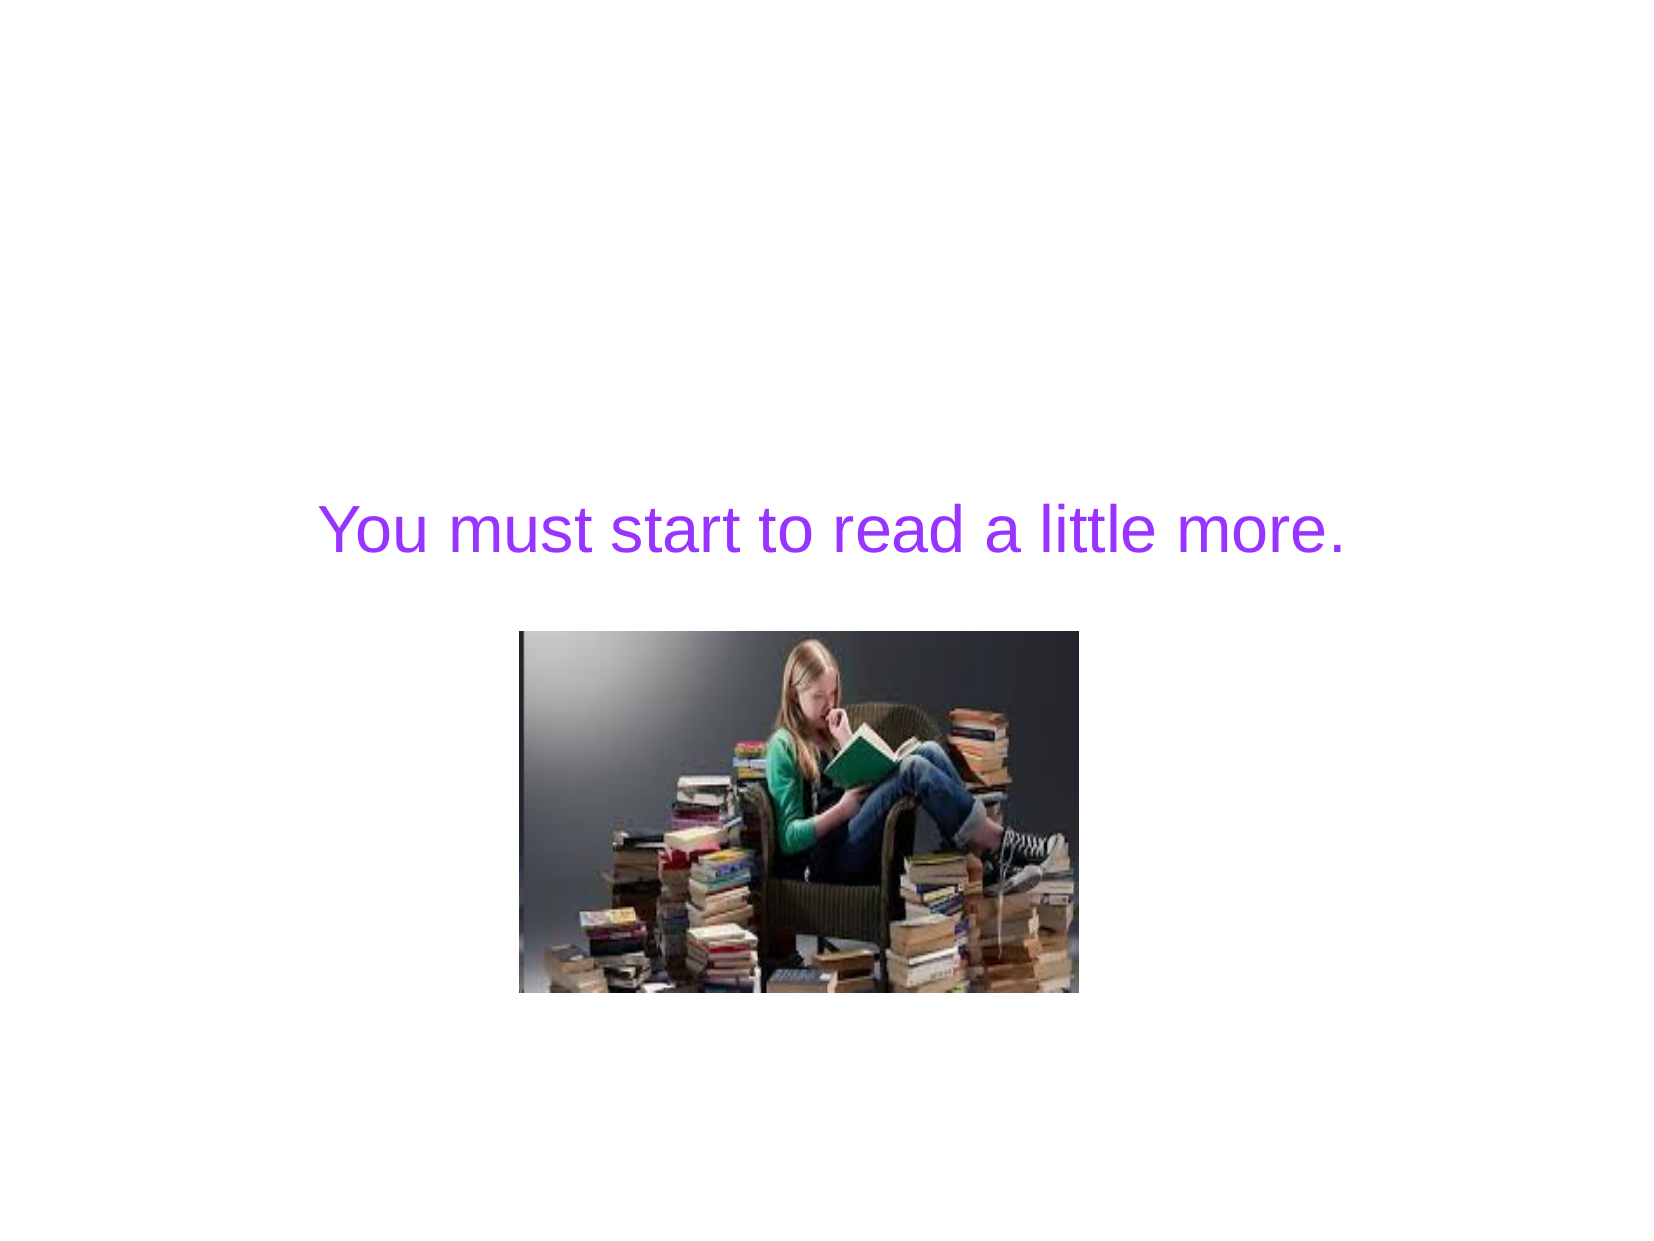

# You must start to read a little more.